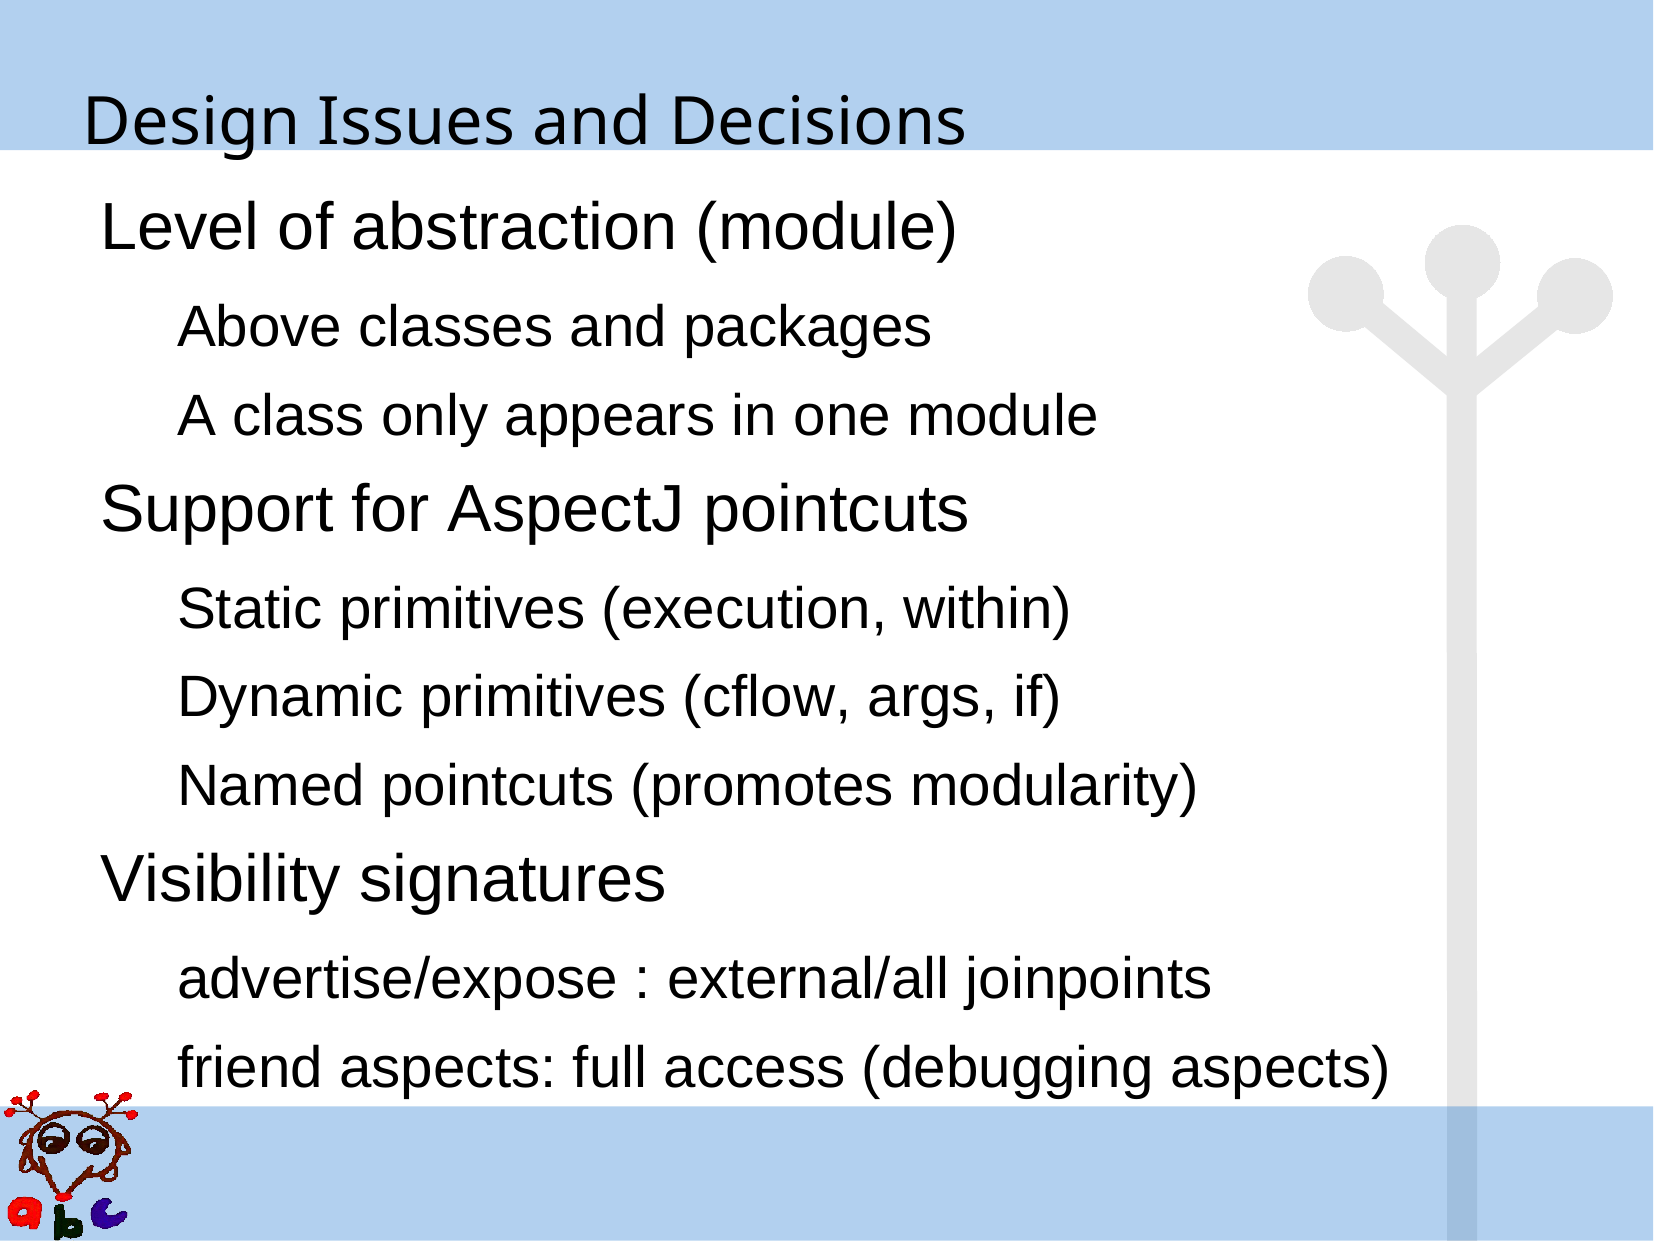

# Design Issues and Decisions
Level of abstraction (module)
Above classes and packages
A class only appears in one module
Support for AspectJ pointcuts
Static primitives (execution, within)
Dynamic primitives (cflow, args, if)
Named pointcuts (promotes modularity)
Visibility signatures
advertise/expose : external/all joinpoints
friend aspects: full access (debugging aspects)